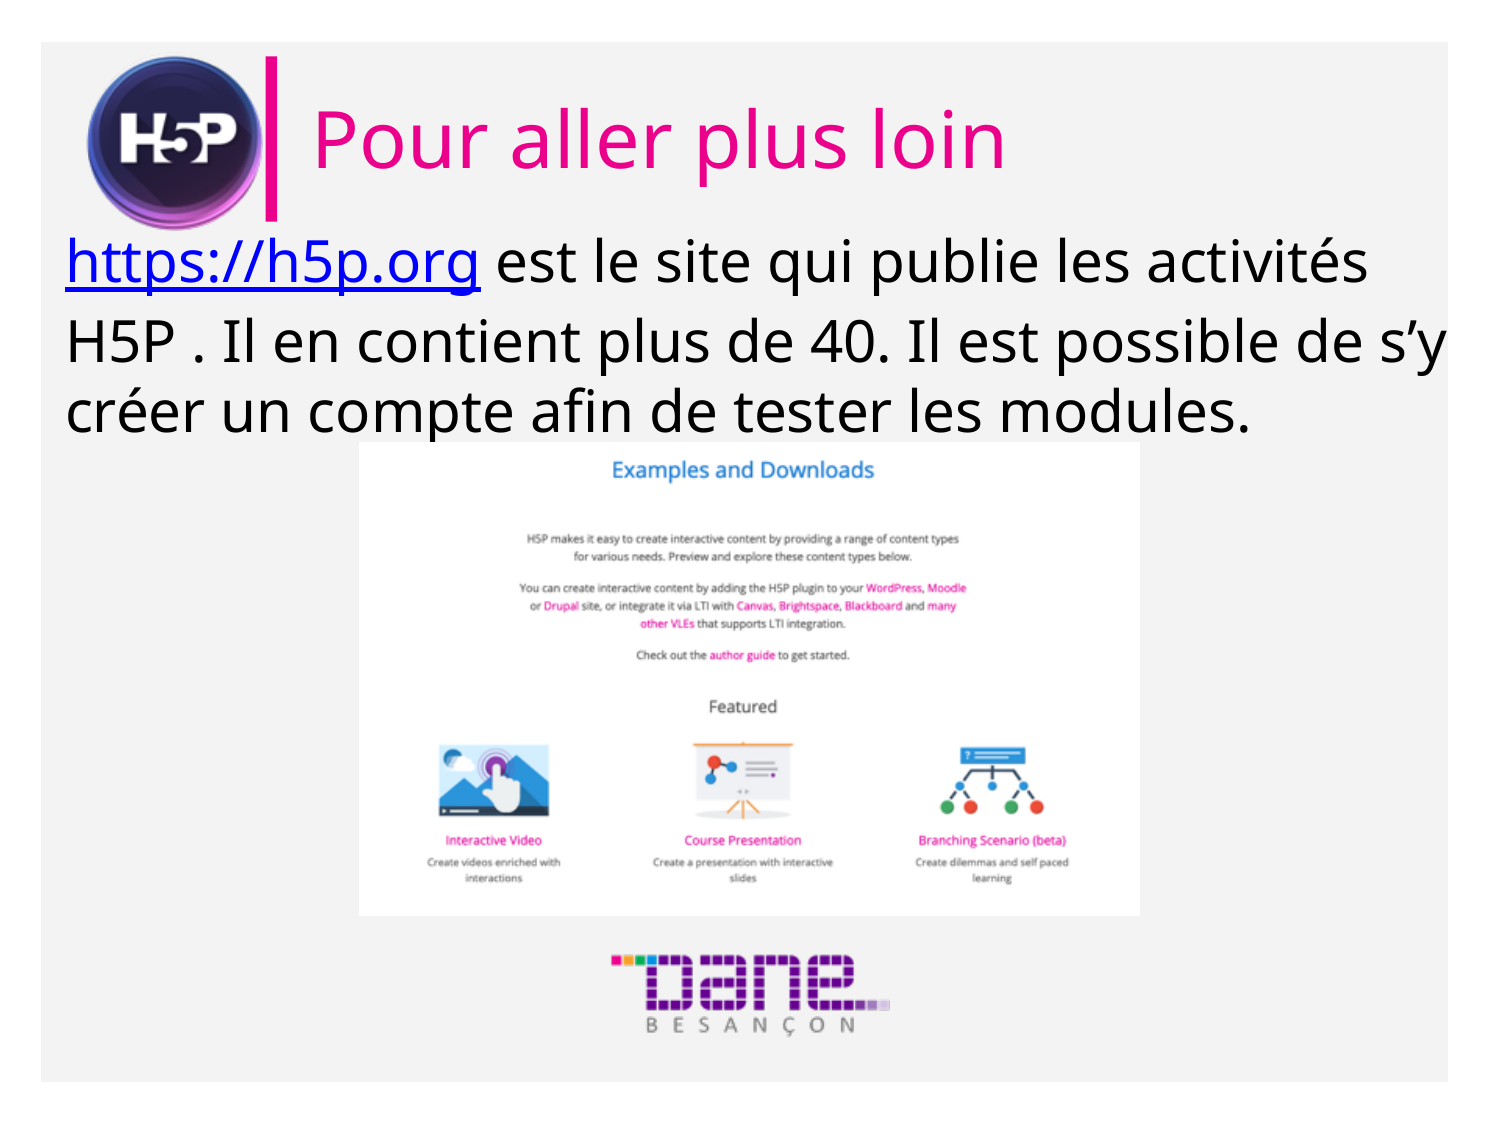

Pour aller plus loin
https://h5p.org est le site qui publie les activités H5P . Il en contient plus de 40. Il est possible de s’y créer un compte afin de tester les modules.